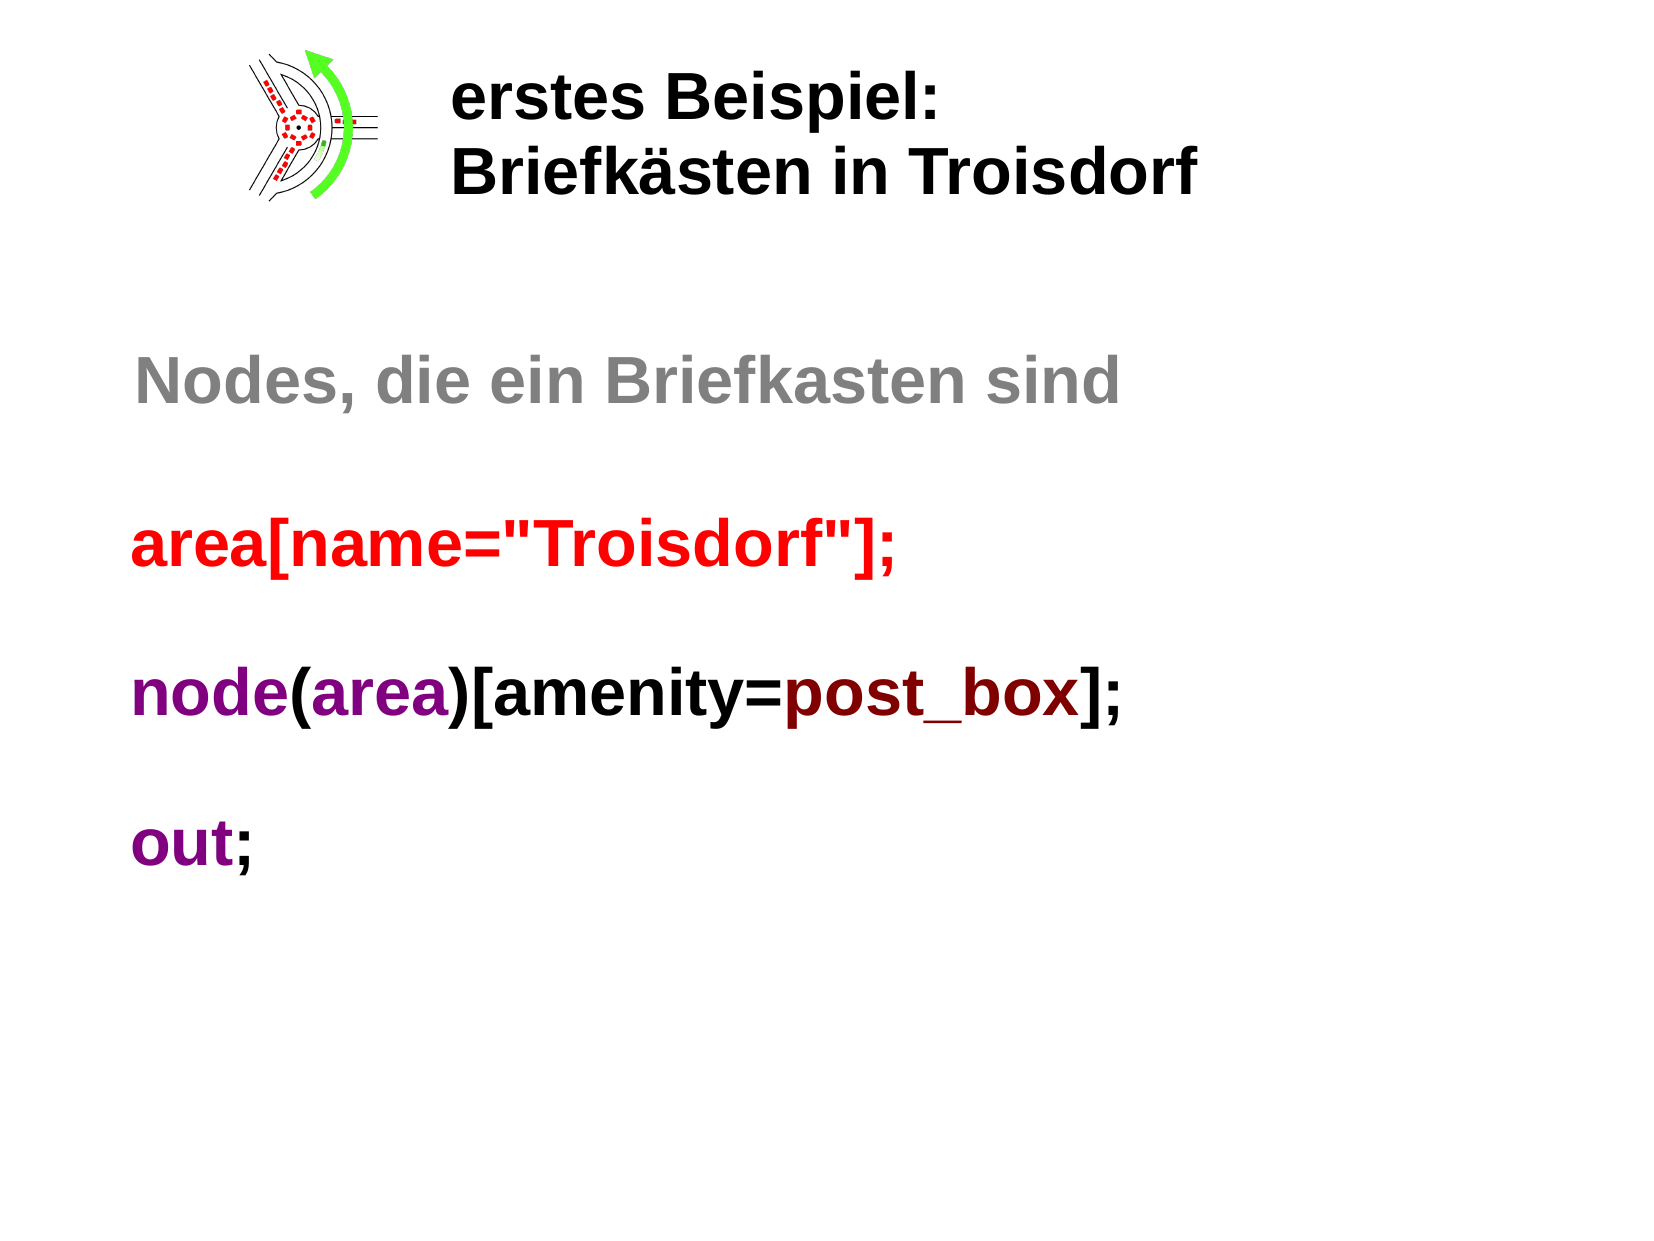

erstes Beispiel:
Briefkästen in Troisdorf
Nodes, die ein Briefkasten sind
area[name="Troisdorf"];
node(area)[amenity=post_box];
out;